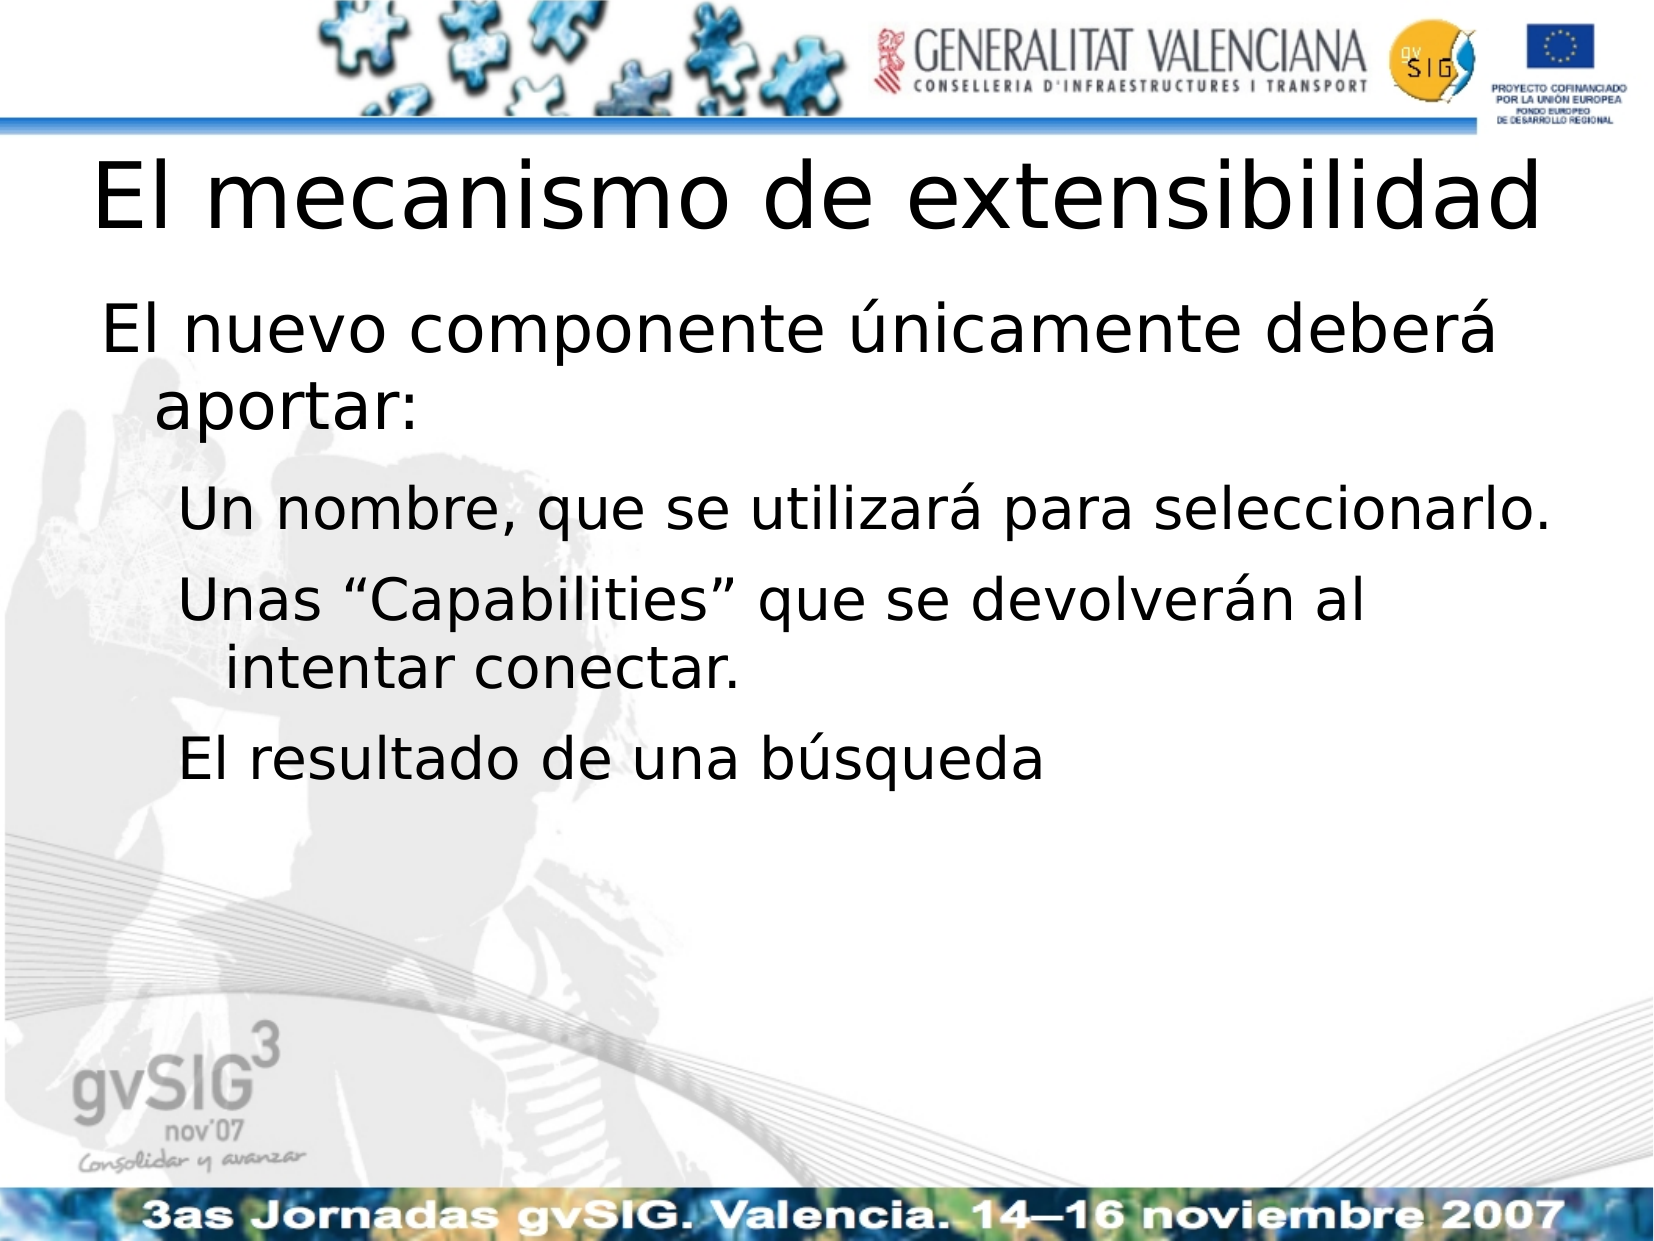

El mecanismo de extensibilidad
# El nuevo componente únicamente deberá aportar:
Un nombre, que se utilizará para seleccionarlo.
Unas “Capabilities” que se devolverán al intentar conectar.
El resultado de una búsqueda